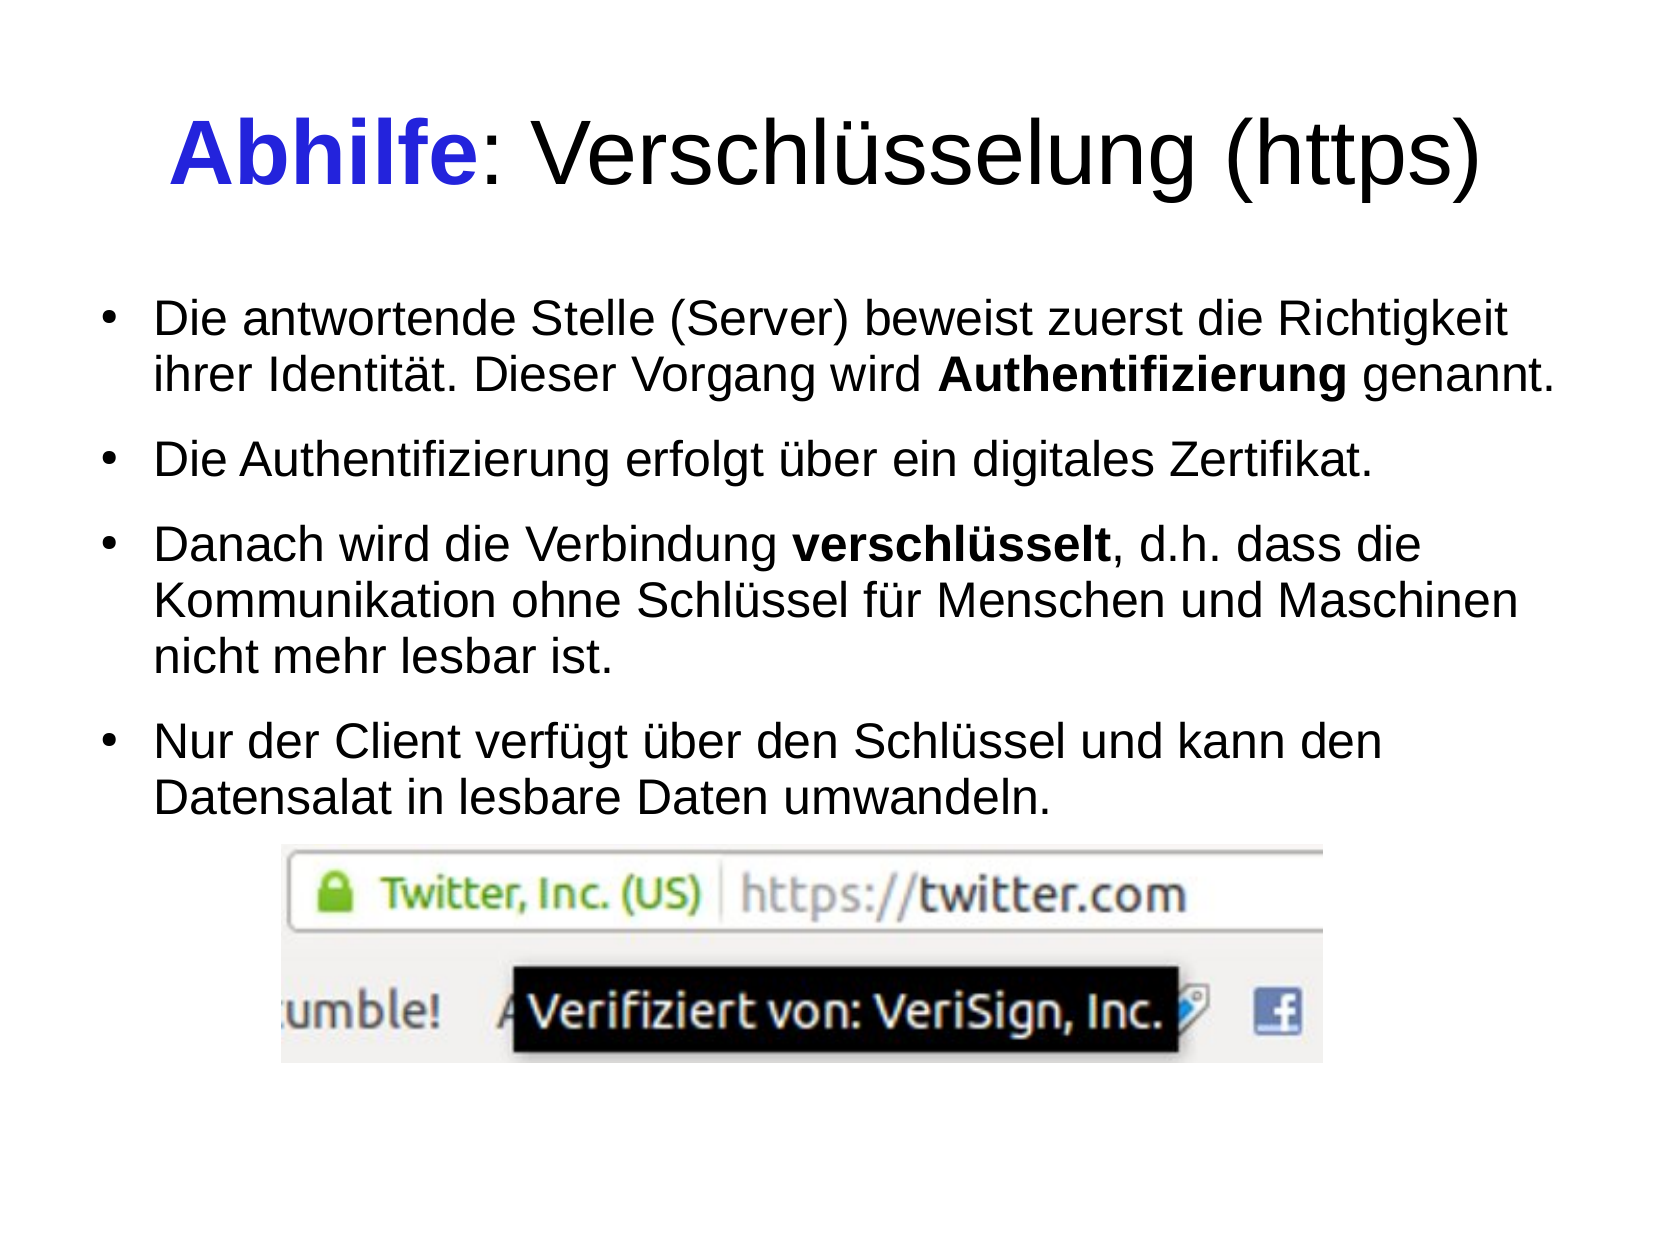

# Abhilfe: Verschlüsselung (https)
Die antwortende Stelle (Server) beweist zuerst die Richtigkeit ihrer Identität. Dieser Vorgang wird Authentifizierung genannt.
Die Authentifizierung erfolgt über ein digitales Zertifikat.
Danach wird die Verbindung verschlüsselt, d.h. dass die Kommunikation ohne Schlüssel für Menschen und Maschinen nicht mehr lesbar ist.
Nur der Client verfügt über den Schlüssel und kann den Datensalat in lesbare Daten umwandeln.